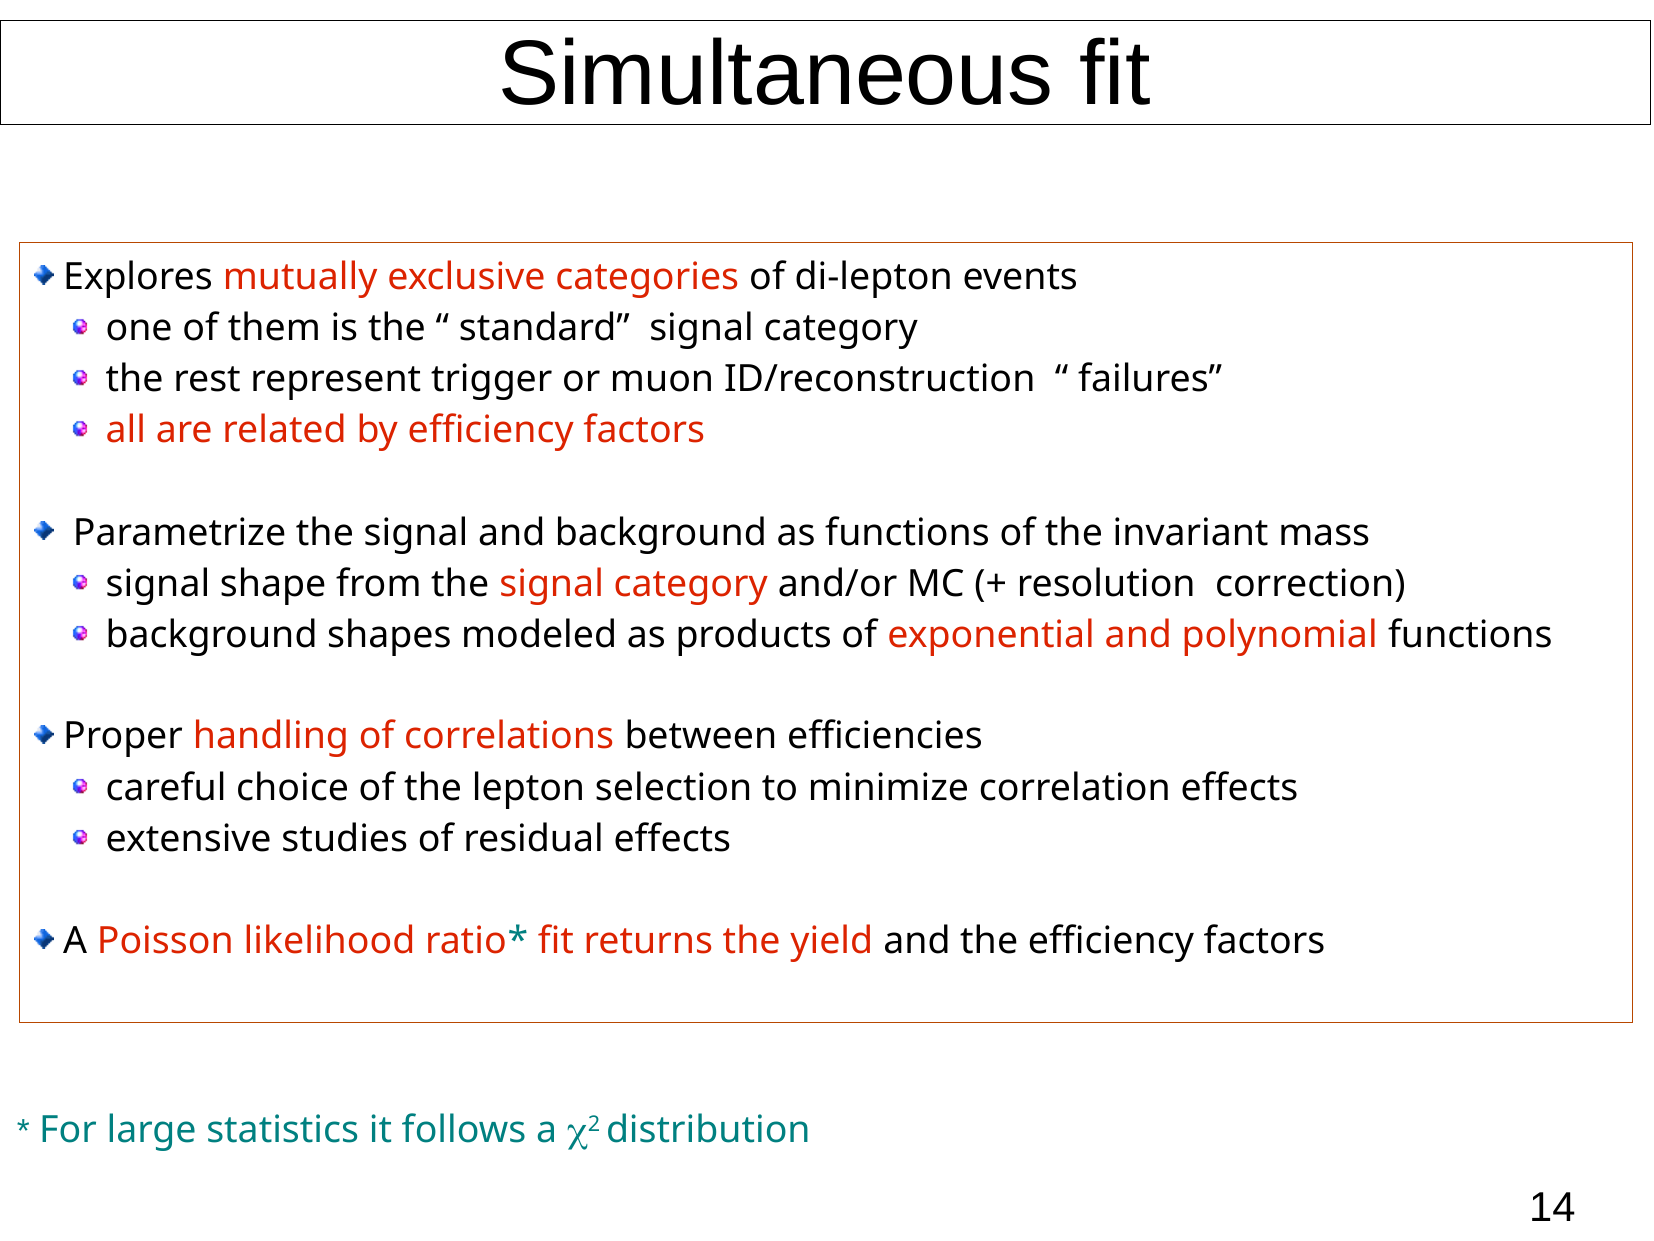

# Simultaneous fit
 Explores mutually exclusive categories of di-lepton events
one of them is the “ standard” signal category
the rest represent trigger or muon ID/reconstruction “ failures”
all are related by efficiency factors
 Parametrize the signal and background as functions of the invariant mass
signal shape from the signal category and/or MC (+ resolution correction)
background shapes modeled as products of exponential and polynomial functions
 Proper handling of correlations between efficiencies
careful choice of the lepton selection to minimize correlation effects
extensive studies of residual effects
 A Poisson likelihood ratio* fit returns the yield and the efficiency factors
* For large statistics it follows a 2 distribution
Samples to be used for ICHEP (probably)
/Mu/Run2010A-Jun14thReReco_v1/RECO
/MinimumBias/Commissioning10-Jun14thReReco_v1/RECO
/Mu/Run2010A-PromptReco-vx/RECO (v =2,4; "2" and "4" are CMSSW_3_6_1_X )
Requiring two global muons
with the Pt >20 GeV, |eta| < 2.1 and isolation cut (trkIso<3.0), and
60<M<120 GeV. HLT_Mu9 is also applied.
From tag and probe :
iso efficiency: 0.9875 +/- 0.0006
eff StandAlone (after Isocut) : 0.9869+/-0.0007
eff Tracker (after Isocut) : 0.9992+/-0.0002
the combined efficiency (from both muons) : eff = (eff_sta * eff_trk * eff_iso)^2
Samples to be used for ICHEP (probably)
/Mu/Run2010A-Jun14thReReco_v1/RECO
/MinimumBias/Commissioning10-Jun14thReReco_v1/RECO
/Mu/Run2010A-PromptReco-vx/RECO (v =2,4; "2" and "4" are CMSSW_3_6_1_X )
Requiring two global muons
with the Pt >20 GeV, |eta| < 2.1 and isolation cut (trkIso<3.0), and
60<M<120 GeV. HLT_Mu9 is also applied.
From tag and probe :
iso efficiency: 0.9875 +/- 0.0006
eff StandAlone (after Isocut) : 0.9869+/-0.0007
eff Tracker (after Isocut) : 0.9992+/-0.0002
the combined efficiency (from both muons) : eff = (eff_sta * eff_trk * eff_iso)^2